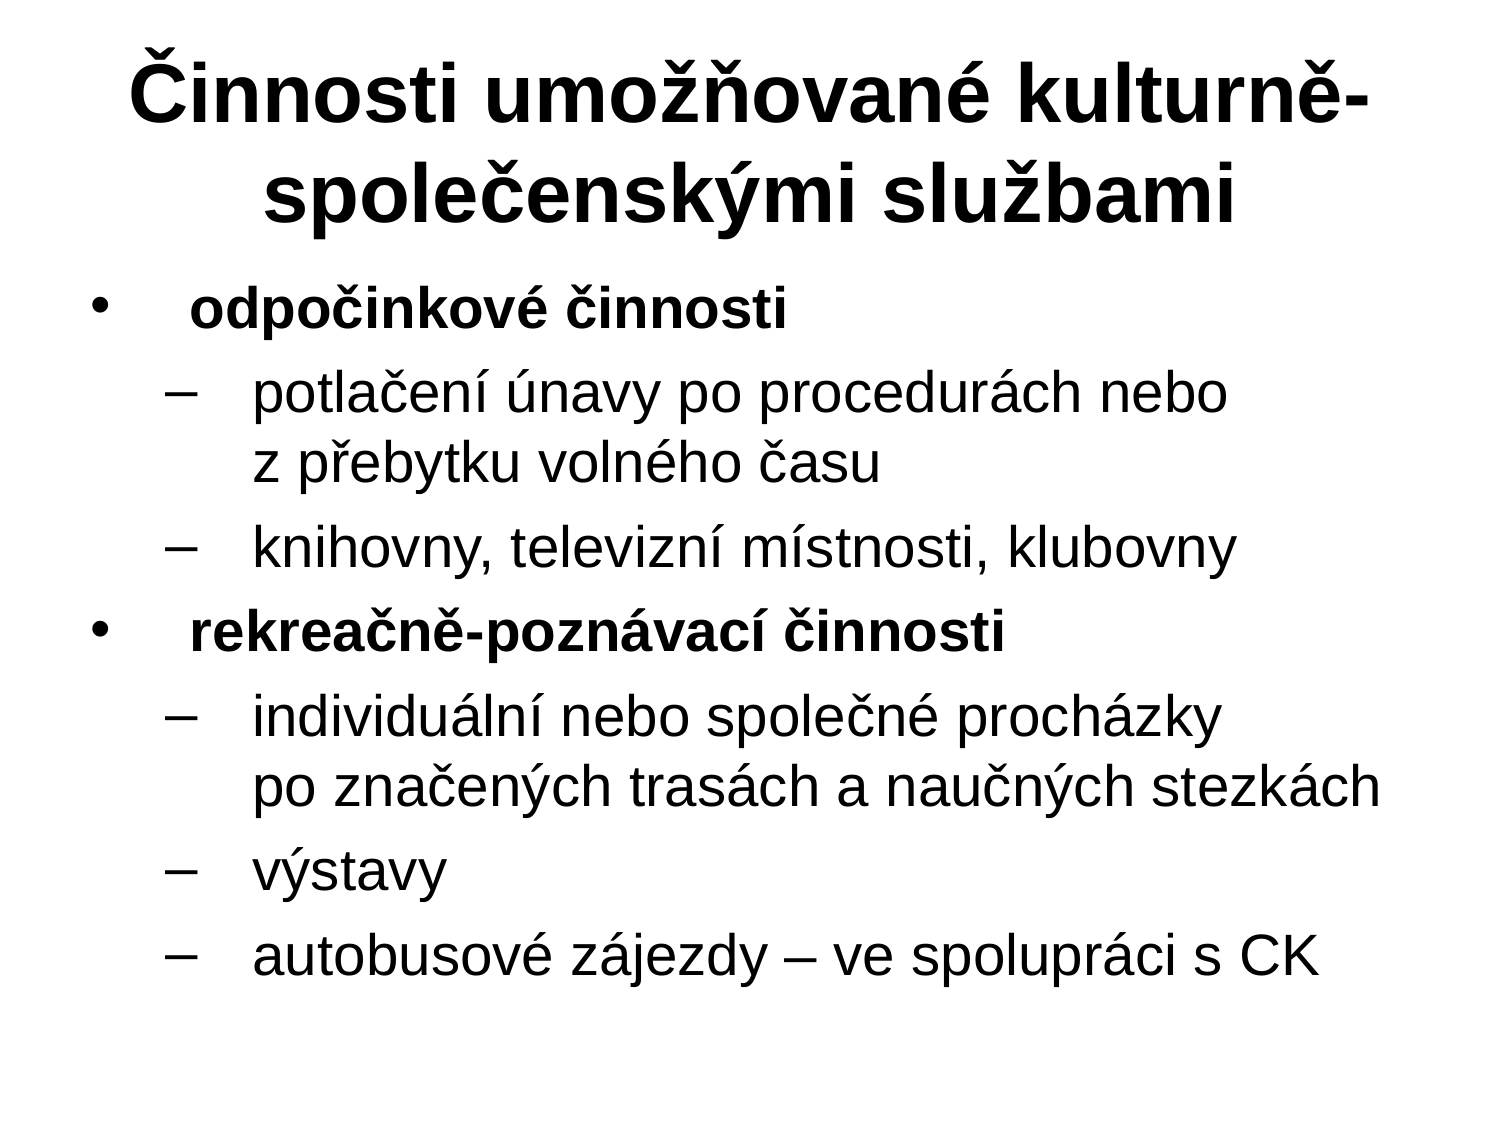

# Činnosti umožňované kulturně-společenskými službami
odpočinkové činnosti
potlačení únavy po procedurách nebo
z přebytku volného času
knihovny, televizní místnosti, klubovny
rekreačně-poznávací činnosti
individuální nebo společné procházky
po značených trasách a naučných stezkách
výstavy
autobusové zájezdy – ve spolupráci s CK